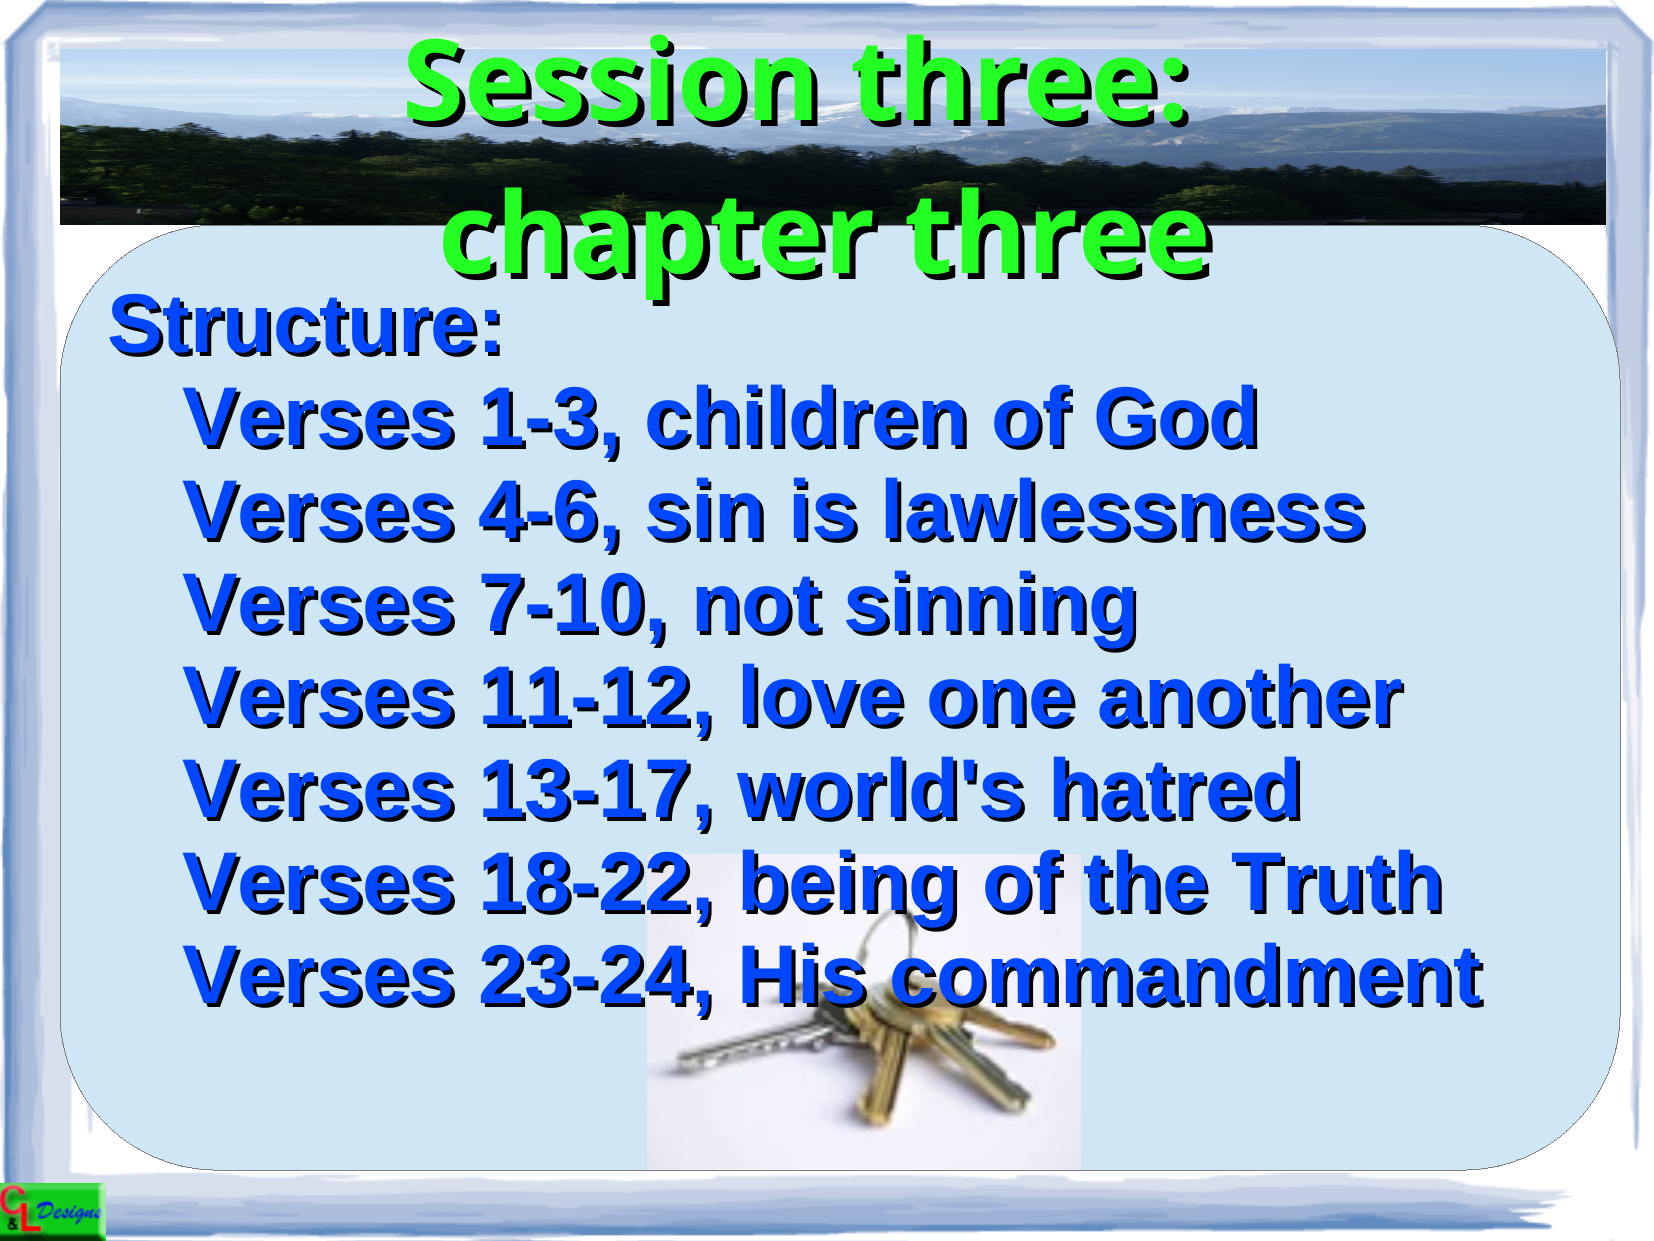

# Session three: chapter three
Structure:
	Verses 1-3, children of God
	Verses 4-6, sin is lawlessness
	Verses 7-10, not sinning
	Verses 11-12, love one another
	Verses 13-17, world's hatred
	Verses 18-22, being of the Truth
	Verses 23-24, His commandment